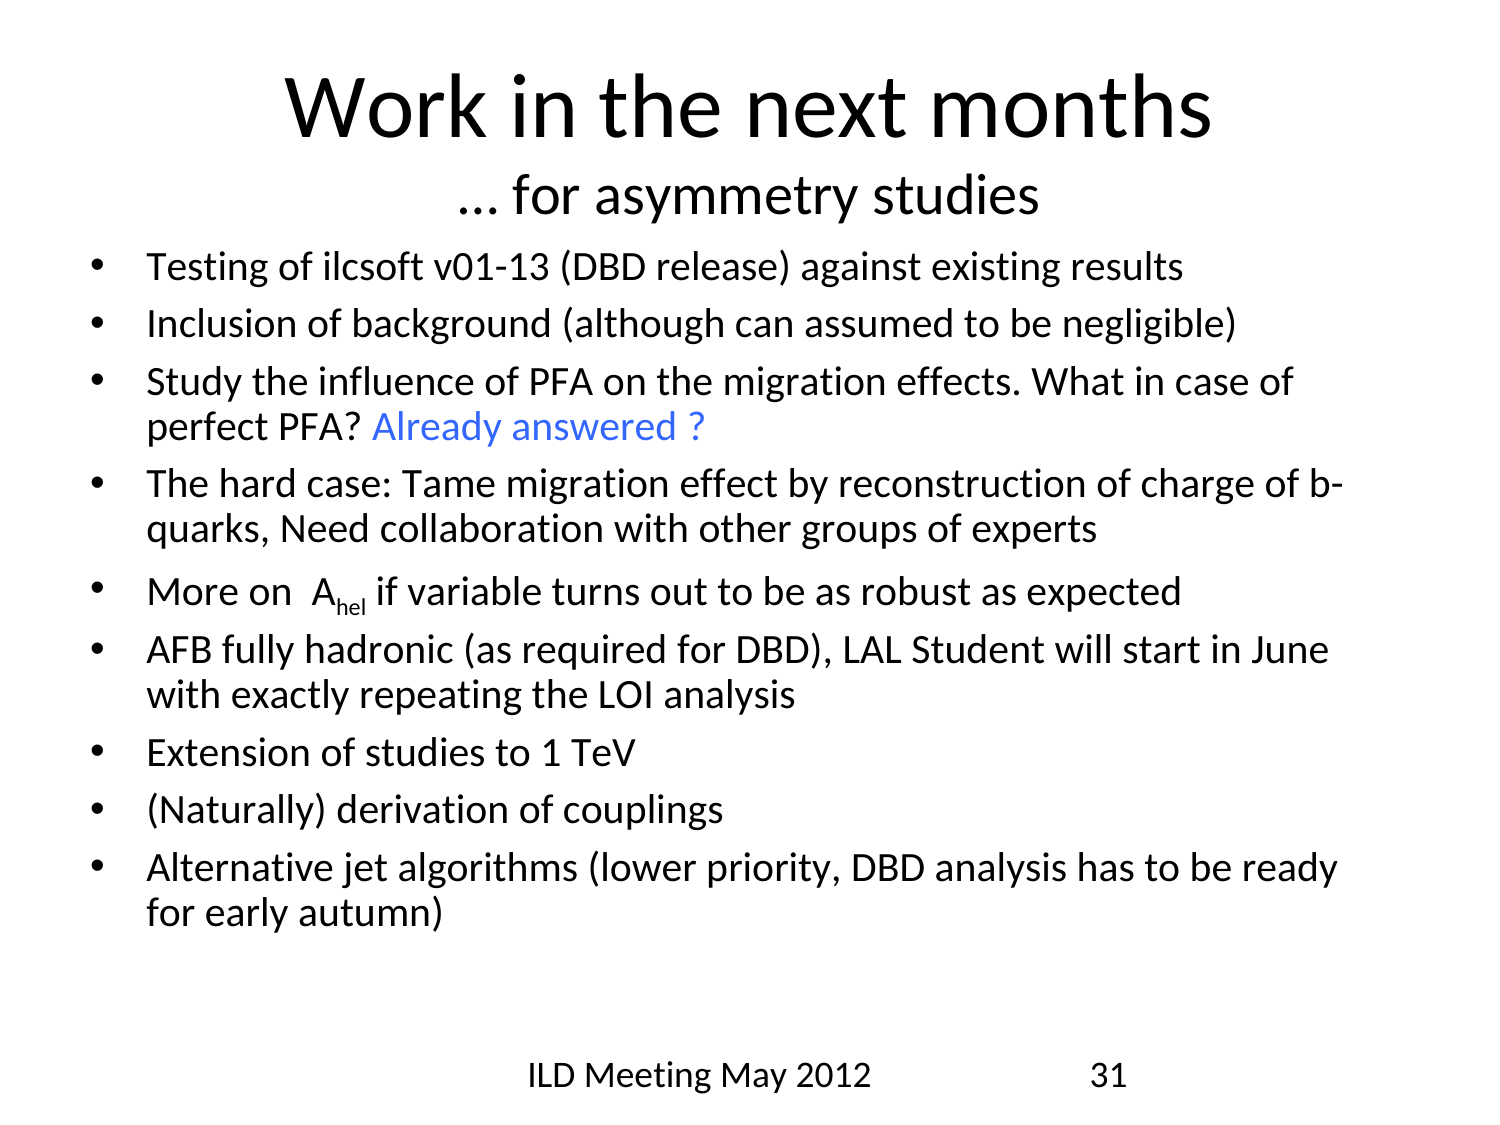

# Work in the next months … for asymmetry studies
Testing of ilcsoft v01-13 (DBD release) against existing results
Inclusion of background (although can assumed to be negligible)
Study the influence of PFA on the migration effects. What in case of perfect PFA? Already answered ?
The hard case: Tame migration effect by reconstruction of charge of b-quarks, Need collaboration with other groups of experts
More on Ahel if variable turns out to be as robust as expected
AFB fully hadronic (as required for DBD), LAL Student will start in June with exactly repeating the LOI analysis
Extension of studies to 1 TeV
(Naturally) derivation of couplings
Alternative jet algorithms (lower priority, DBD analysis has to be ready for early autumn)
31
ILD Meeting May 2012